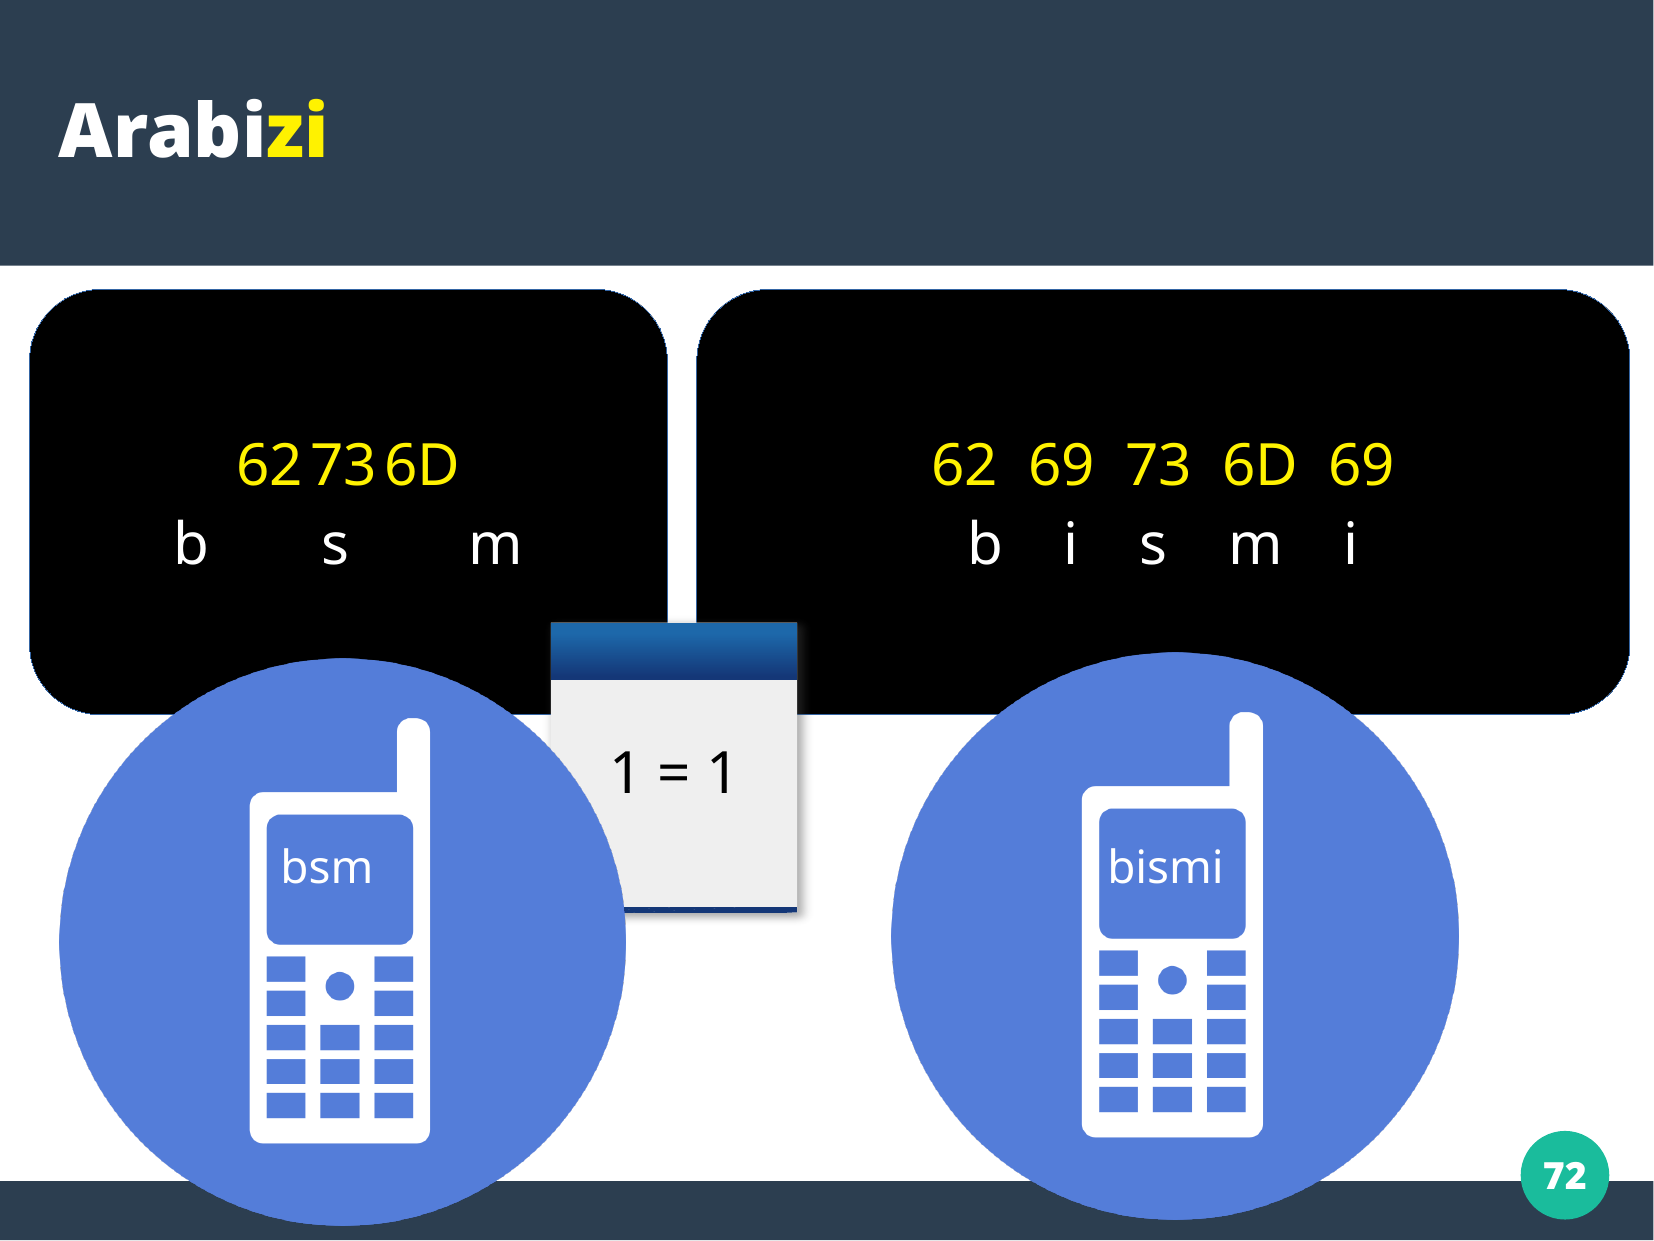

# Arabizi
62	73	6D
b		s		m
62 69 73 6D 69
b i s m i
1 = 1
bismi
bsm
72